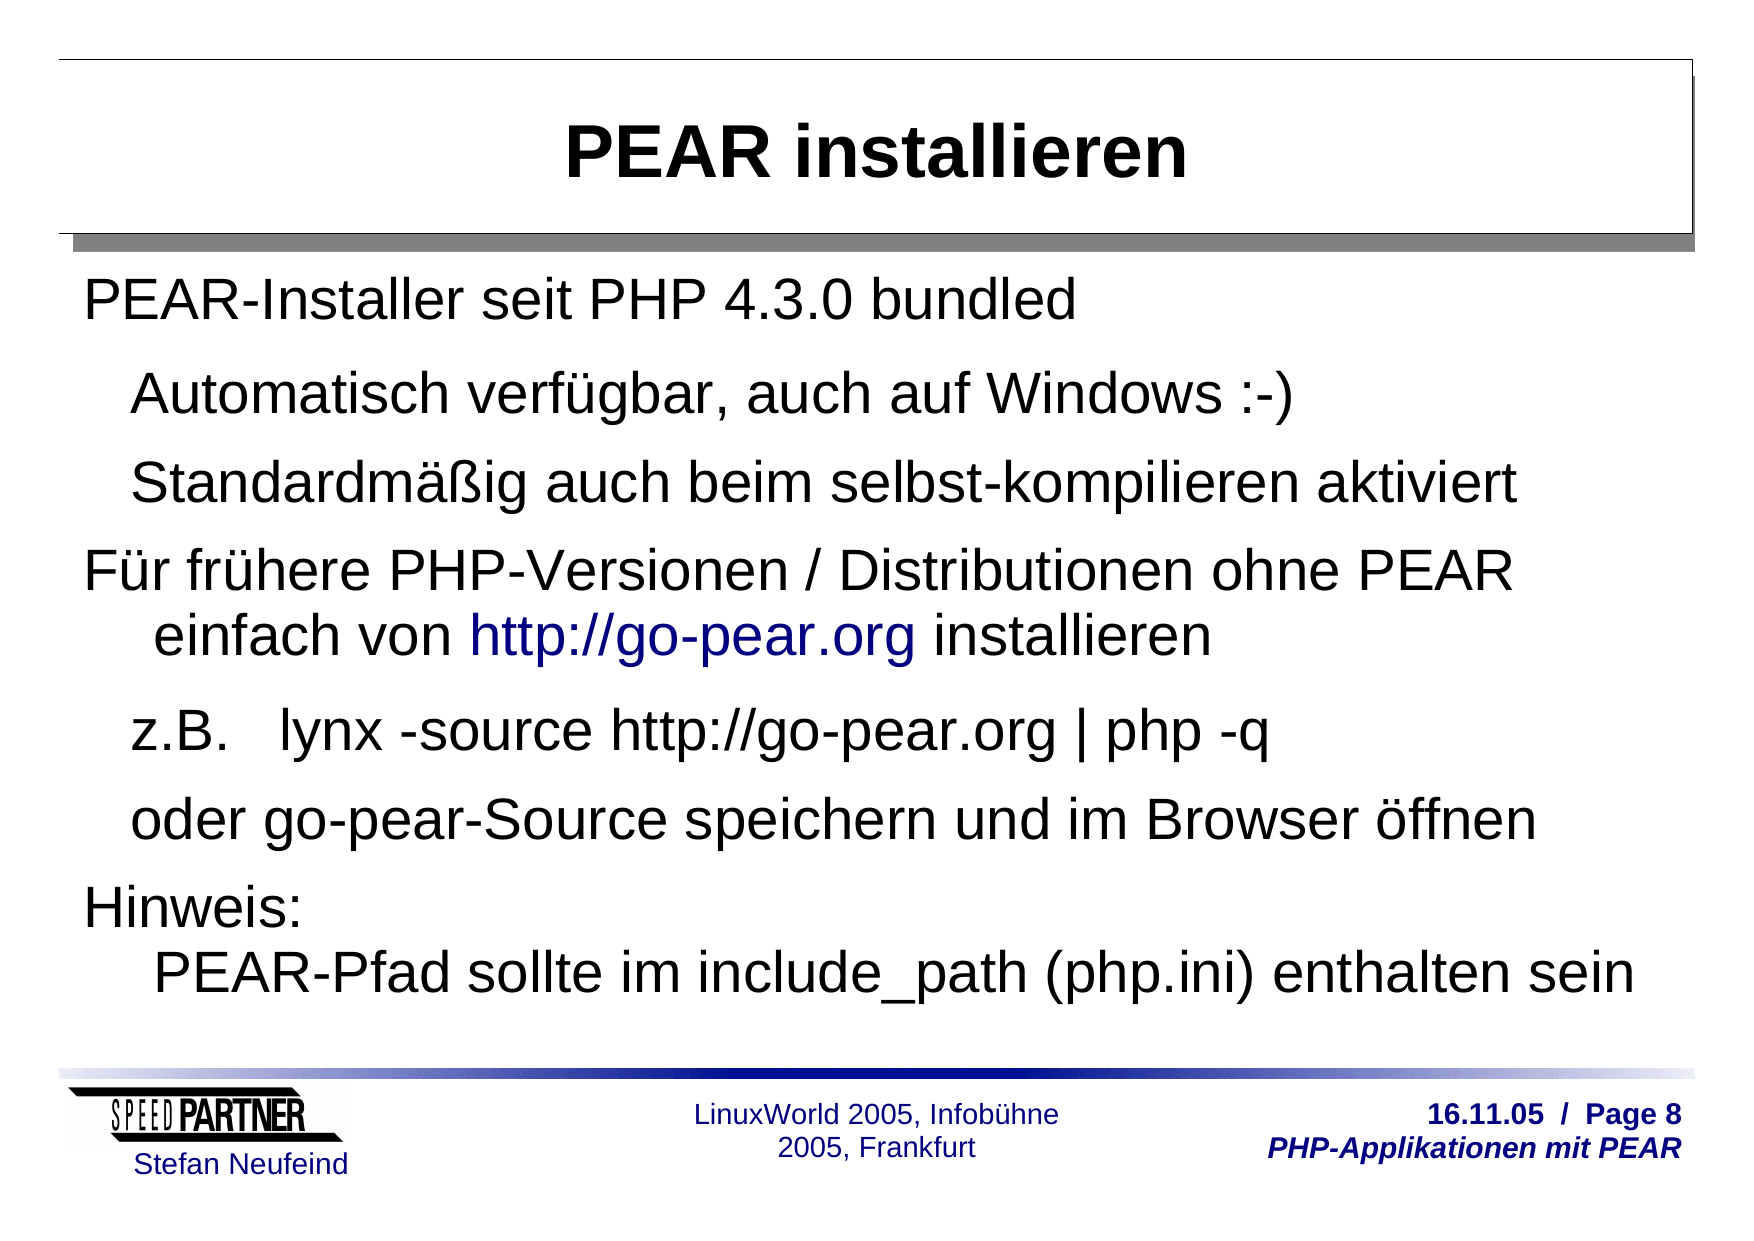

# PEAR installieren
PEAR-Installer seit PHP 4.3.0 bundled
Automatisch verfügbar, auch auf Windows :-)
Standardmäßig auch beim selbst-kompilieren aktiviert
Für frühere PHP-Versionen / Distributionen ohne PEAR
einfach von http://go-pear.org installieren
z.B. lynx -source http://go-pear.org | php -q
oder go-pear-Source speichern und im Browser öffnen
Hinweis:
PEAR-Pfad sollte im include_path (php.ini) enthalten sein